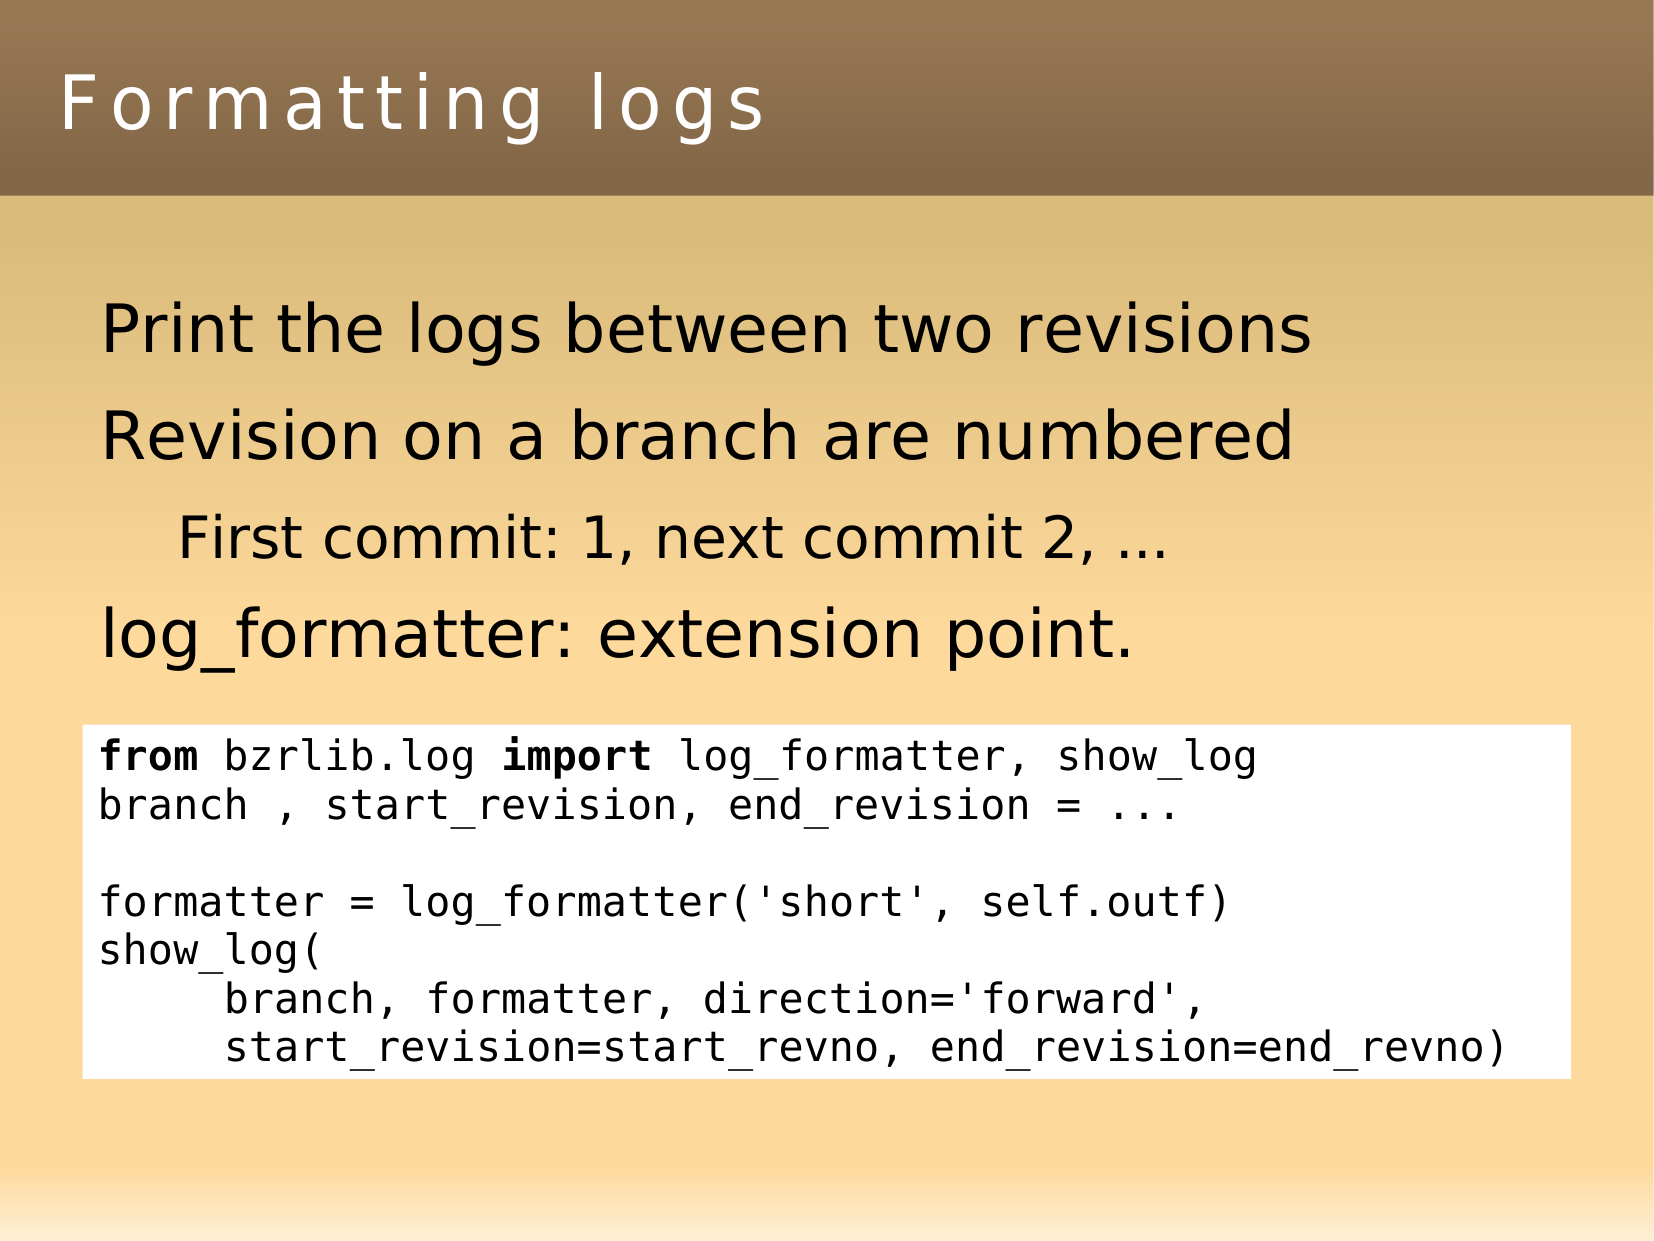

# Formatting logs
Print the logs between two revisions
Revision on a branch are numbered
First commit: 1, next commit 2, ...
log_formatter: extension point.
from bzrlib.log import log_formatter, show_log
branch , start_revision, end_revision = ...
formatter = log_formatter('short', self.outf)
show_log(
 branch, formatter, direction='forward',
 start_revision=start_revno, end_revision=end_revno)